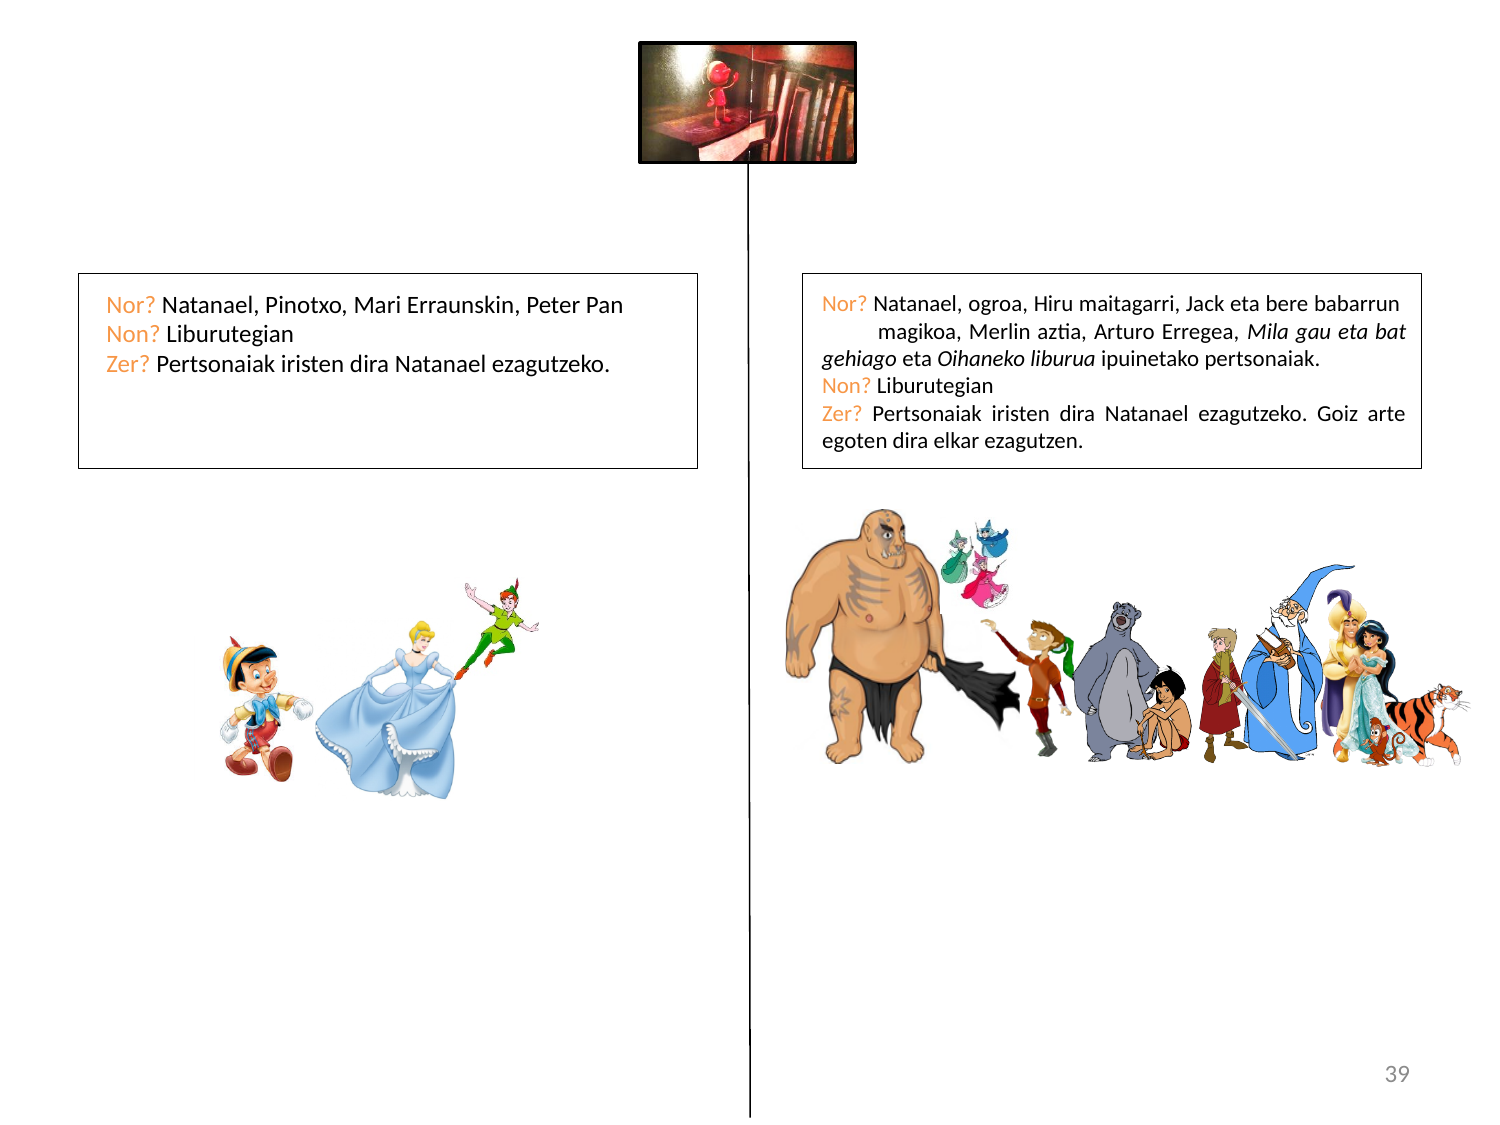

Nor? Natanael, Pinotxo, Mari Erraunskin, Peter Pan
Non? Liburutegian
Zer? Pertsonaiak iristen dira Natanael ezagutzeko.
Nor? Natanael, ogroa, Hiru maitagarri, Jack eta bere babarrun magikoa, Merlin aztia, Arturo Erregea, Mila gau eta bat gehiago eta Oihaneko liburua ipuinetako pertsonaiak.
Non? Liburutegian
Zer? Pertsonaiak iristen dira Natanael ezagutzeko. Goiz arte egoten dira elkar ezagutzen.